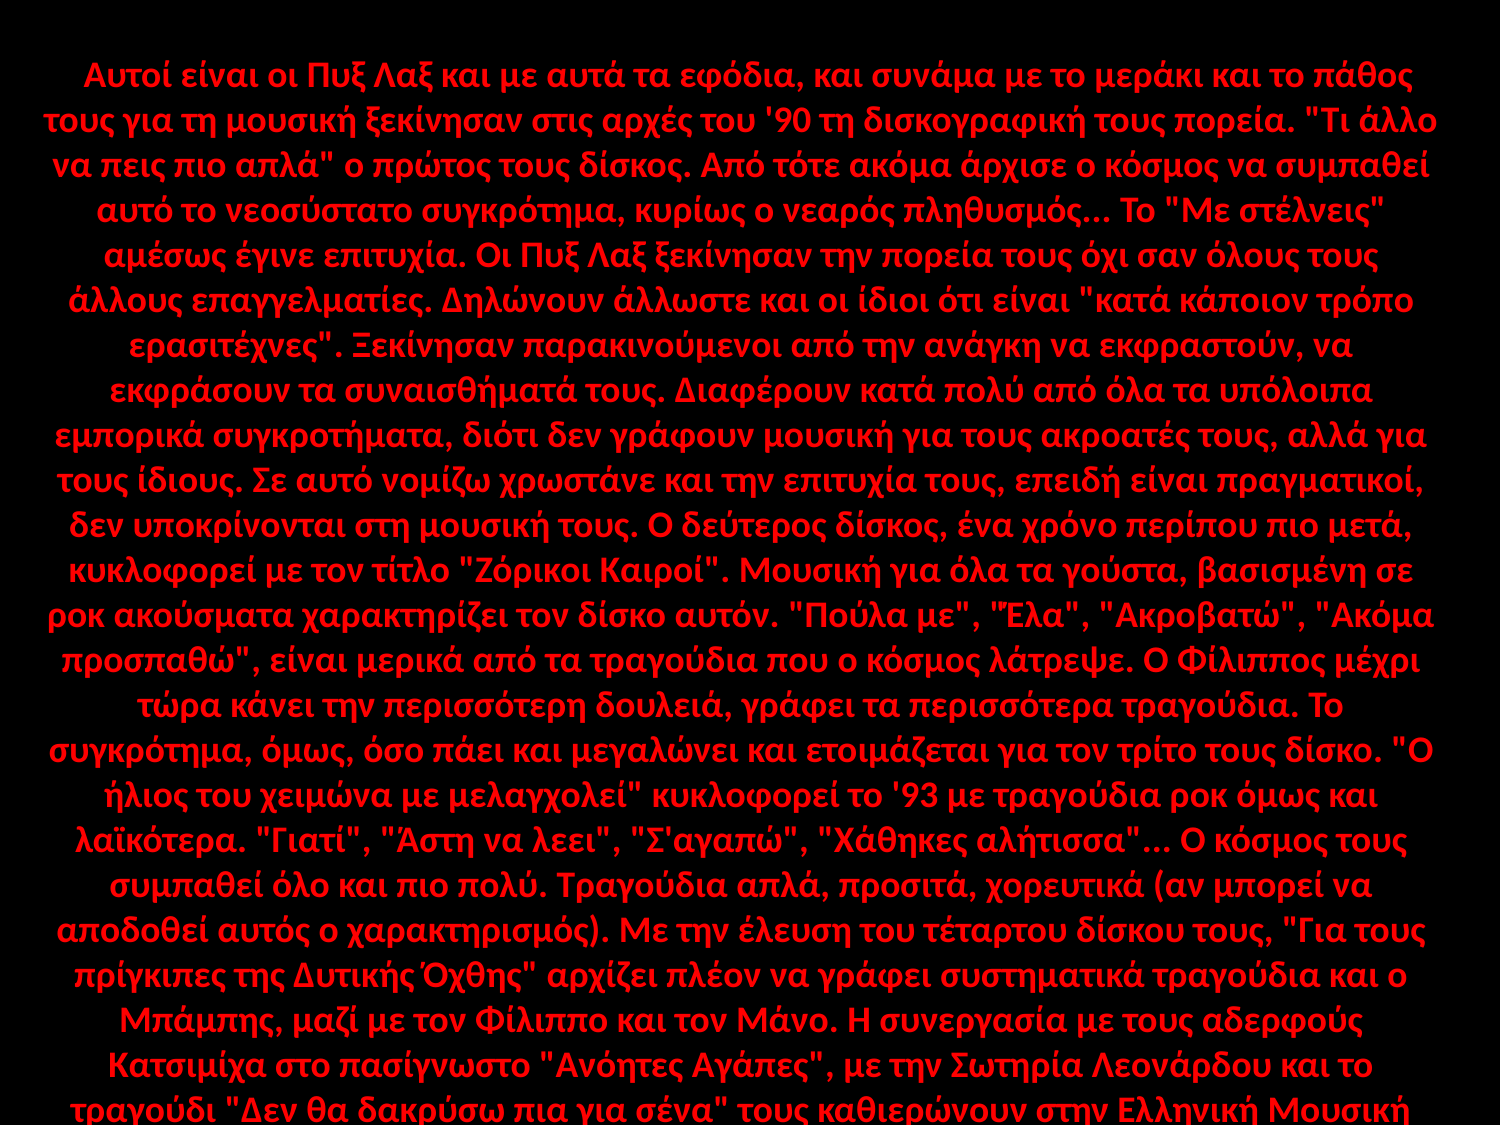

# Αυτοί είναι οι Πυξ Λαξ και με αυτά τα εφόδια, και συνάμα με το μεράκι και το πάθος τους για τη μουσική ξεκίνησαν στις αρχές του '90 τη δισκογραφική τους πορεία. "Τι άλλο να πεις πιο απλά" ο πρώτος τους δίσκος. Από τότε ακόμα άρχισε ο κόσμος να συμπαθεί αυτό το νεοσύστατο συγκρότημα, κυρίως ο νεαρός πληθυσμός... Το "Με στέλνεις" αμέσως έγινε επιτυχία. Οι Πυξ Λαξ ξεκίνησαν την πορεία τους όχι σαν όλους τους άλλους επαγγελματίες. Δηλώνουν άλλωστε και οι ίδιοι ότι είναι "κατά κάποιον τρόπο ερασιτέχνες". Ξεκίνησαν παρακινούμενοι από την ανάγκη να εκφραστούν, να εκφράσουν τα συναισθήματά τους. Διαφέρουν κατά πολύ από όλα τα υπόλοιπα εμπορικά συγκροτήματα, διότι δεν γράφουν μουσική για τους ακροατές τους, αλλά για τους ίδιους. Σε αυτό νομίζω χρωστάνε και την επιτυχία τους, επειδή είναι πραγματικοί, δεν υποκρίνονται στη μουσική τους. Ο δεύτερος δίσκος, ένα χρόνο περίπου πιο μετά, κυκλοφορεί με τον τίτλο "Ζόρικοι Καιροί". Μουσική για όλα τα γούστα, βασισμένη σε ροκ ακούσματα χαρακτηρίζει τον δίσκο αυτόν. "Πούλα με", "Έλα", "Ακροβατώ", "Ακόμα προσπαθώ", είναι μερικά από τα τραγούδια που ο κόσμος λάτρεψε. Ο Φίλιππος μέχρι τώρα κάνει την περισσότερη δουλειά, γράφει τα περισσότερα τραγούδια. Το συγκρότημα, όμως, όσο πάει και μεγαλώνει και ετοιμάζεται για τον τρίτο τους δίσκο. "Ο ήλιος του χειμώνα με μελαγχολεί" κυκλοφορεί το '93 με τραγούδια ροκ όμως και λαϊκότερα. "Γιατί", "Άστη να λεει", "Σ'αγαπώ", "Χάθηκες αλήτισσα"... Ο κόσμος τους συμπαθεί όλο και πιο πολύ. Τραγούδια απλά, προσιτά, χορευτικά (αν μπορεί να αποδοθεί αυτός ο χαρακτηρισμός). Με την έλευση του τέταρτου δίσκου τους, "Για τους πρίγκιπες της Δυτικής Όχθης" αρχίζει πλέον να γράφει συστηματικά τραγούδια και ο Μπάμπης, μαζί με τον Φίλιππο και τον Μάνο. Η συνεργασία με τους αδερφούς Κατσιμίχα στο πασίγνωστο "Ανόητες Αγάπες", με την Σωτηρία Λεονάρδου και το τραγούδι "Δεν θα δακρύσω πια για σένα" τους καθιερώνουν στην Ελληνική Μουσική Σκηνή. Αρχίζουν δειλά-δειλά και οι πρώτες συναυλίες με μεγάλη έλευση κόσμου που τους αποθεώνει. Και η στιγμή ήρθε για τον επόμενο δίσκο τους, "Ο μπαμπούλας τραγουδάει μόνος τις νύχτες". Ο πλέον ώριμος δίσκος, όλα τα τραγούδια εξαιρετικά και πλέον με ένα ύφος καθαρά ροκ. Κυρίως μπαλάντες γεμίζουν αυτό το δίσκο, και το τραγούδι "Οι παλιές αγάπες πάνε στον παράδεισο" λατρεύεται από όλους.